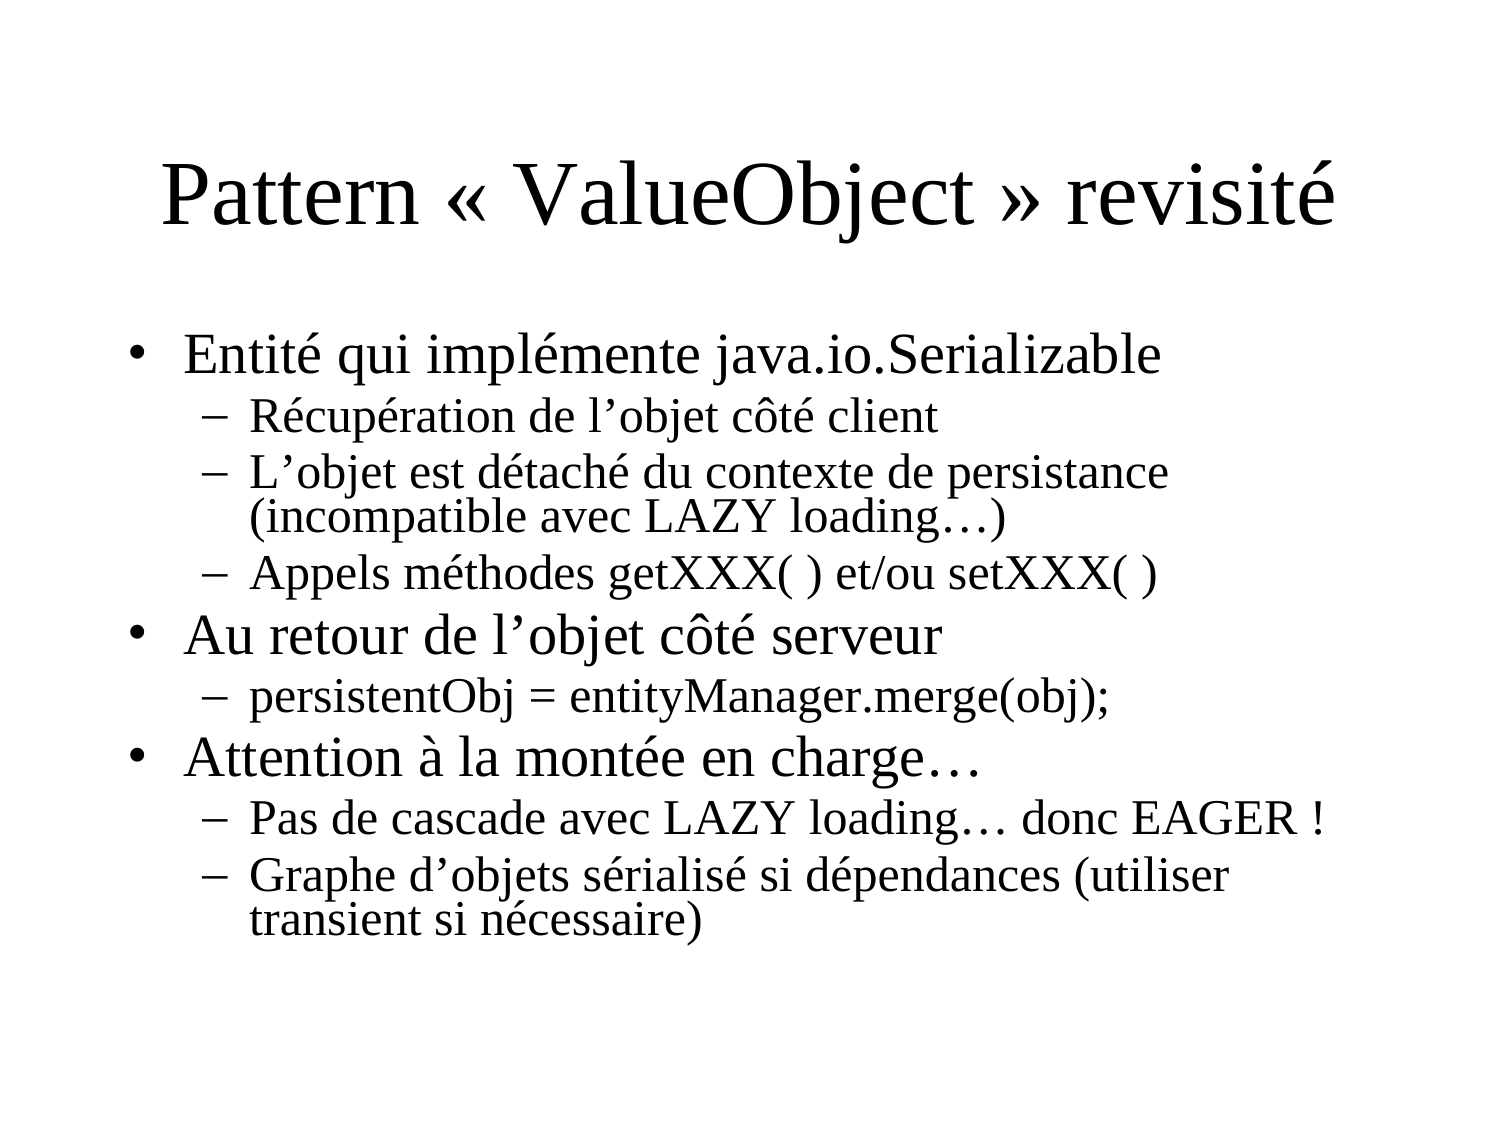

# Pattern « ValueObject » revisité
Entité qui implémente java.io.Serializable
Récupération de l’objet côté client
L’objet est détaché du contexte de persistance (incompatible avec LAZY loading…)
Appels méthodes getXXX( ) et/ou setXXX( )
Au retour de l’objet côté serveur
persistentObj = entityManager.merge(obj);
Attention à la montée en charge…
Pas de cascade avec LAZY loading… donc EAGER !
Graphe d’objets sérialisé si dépendances (utiliser transient si nécessaire)